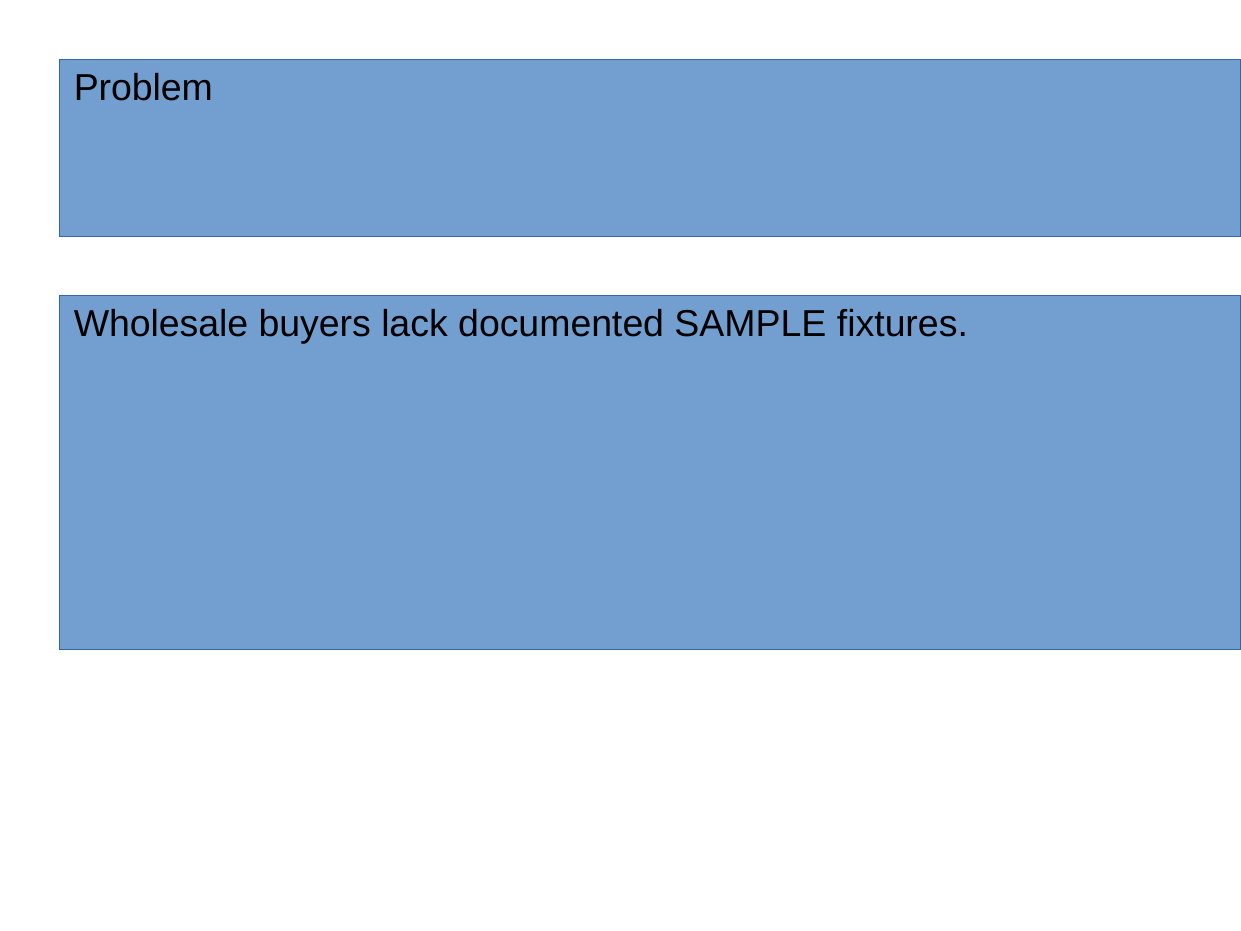

Problem
Wholesale buyers lack documented SAMPLE fixtures.